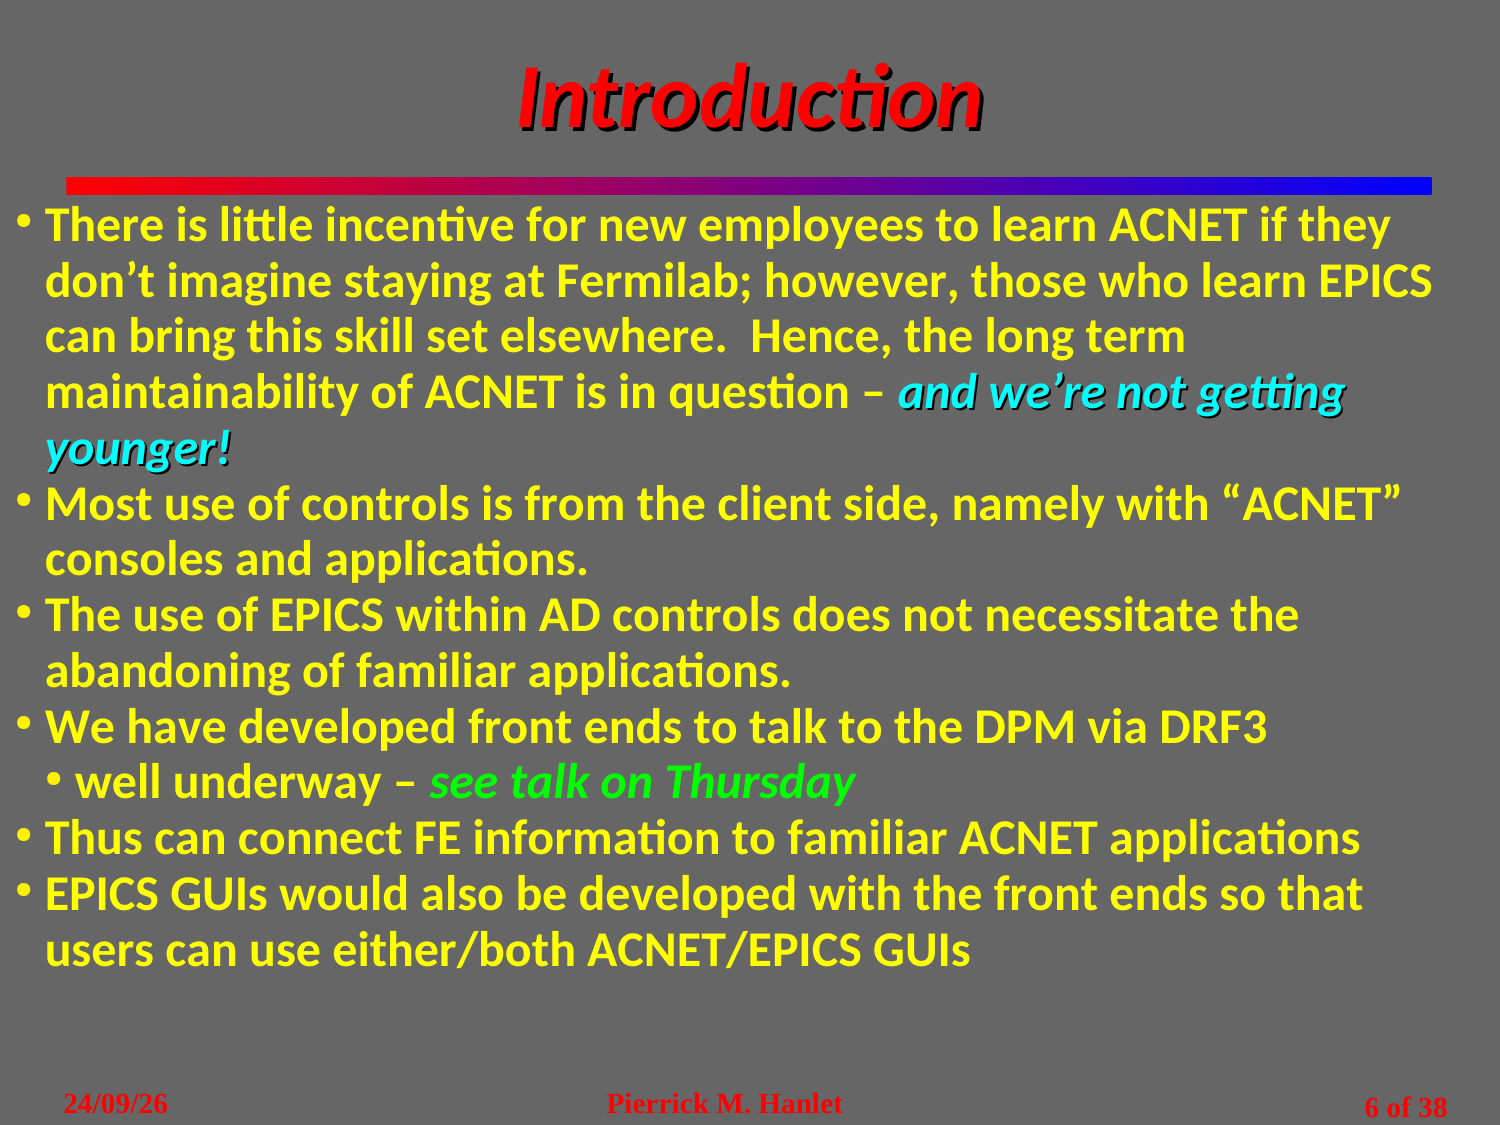

# Introduction
There is little incentive for new employees to learn ACNET if they don’t imagine staying at Fermilab; however, those who learn EPICS can bring this skill set elsewhere. Hence, the long term maintainability of ACNET is in question – and we’re not getting younger!
Most use of controls is from the client side, namely with “ACNET” consoles and applications.
The use of EPICS within AD controls does not necessitate the abandoning of familiar applications.
We have developed front ends to talk to the DPM via DRF3
well underway – see talk on Thursday
Thus can connect FE information to familiar ACNET applications
EPICS GUIs would also be developed with the front ends so that users can use either/both ACNET/EPICS GUIs
6
Pierrick Hanlet